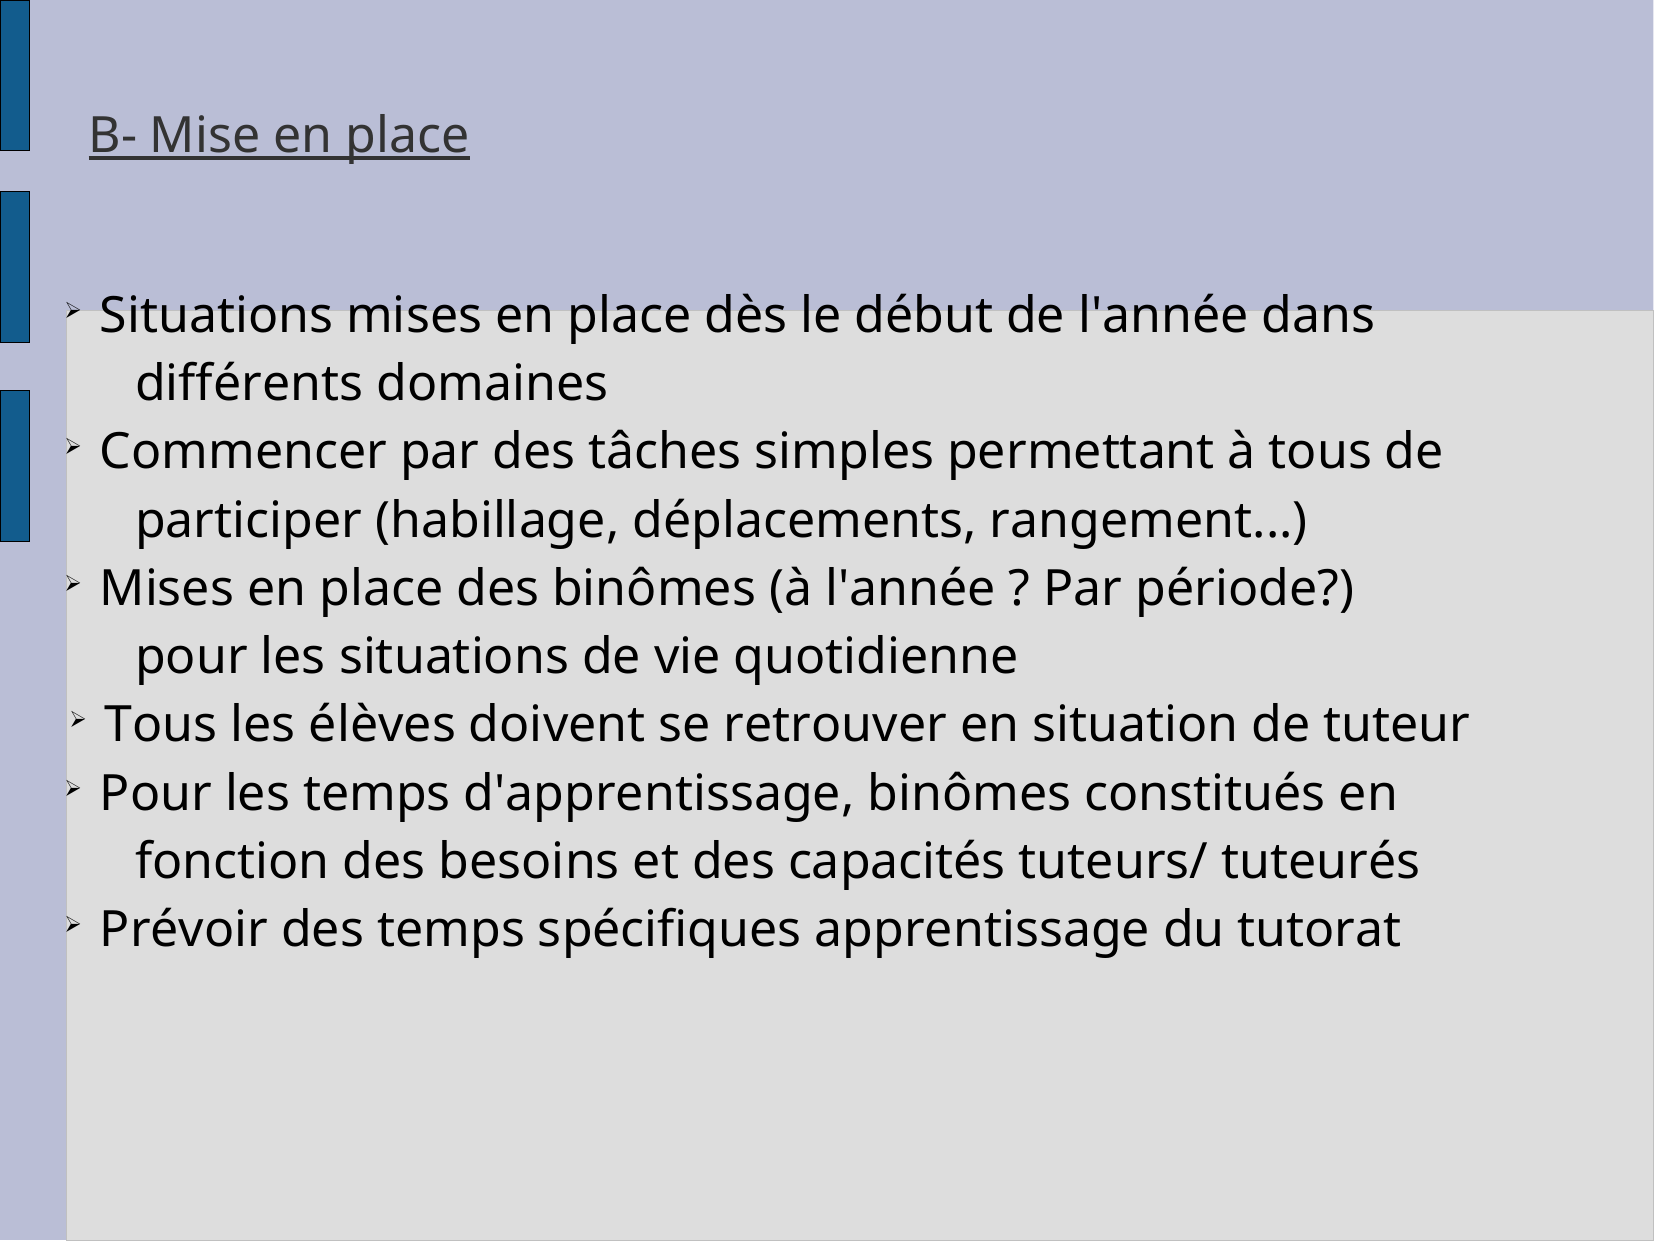

# B- Mise en place
Situations mises en place dès le début de l'année dans différents domaines
Commencer par des tâches simples permettant à tous de participer (habillage, déplacements, rangement...)
Mises en place des binômes (à l'année ? Par période?) pour les situations de vie quotidienne
Tous les élèves doivent se retrouver en situation de tuteur
Pour les temps d'apprentissage, binômes constitués en fonction des besoins et des capacités tuteurs/ tuteurés
Prévoir des temps spécifiques apprentissage du tutorat